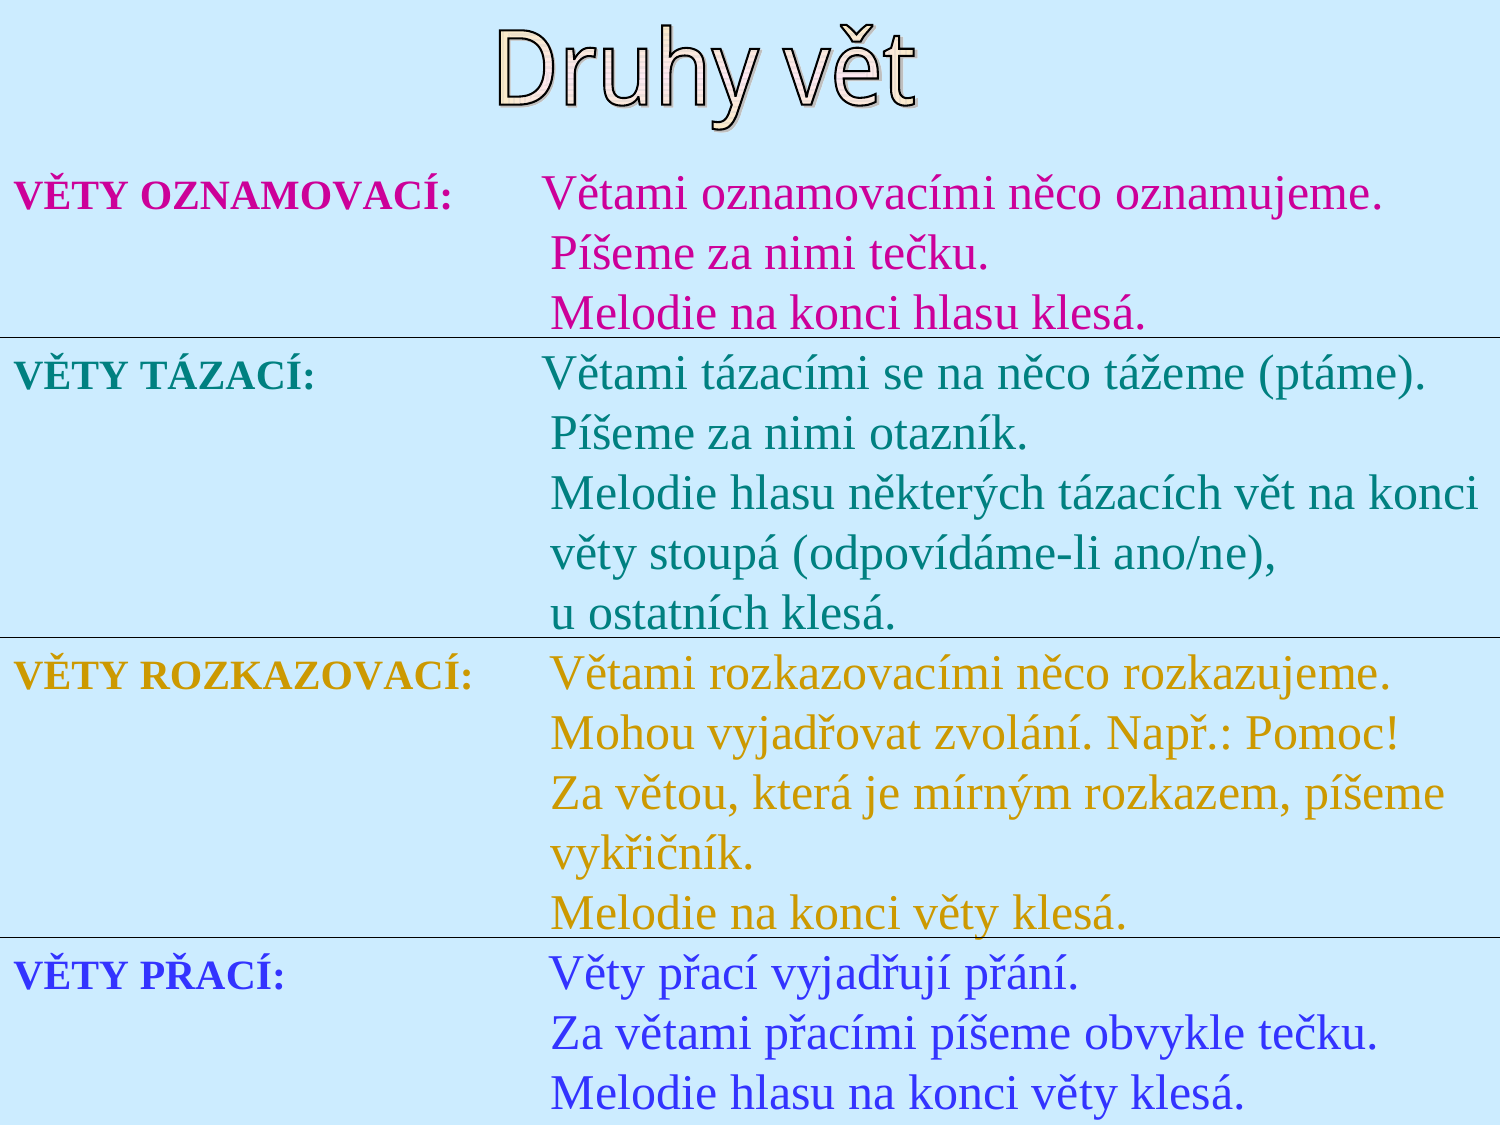

Druhy vět
VĚTY OZNAMOVACÍ: Větami oznamovacími něco oznamujeme.
 Píšeme za nimi tečku.
 Melodie na konci hlasu klesá.
VĚTY TÁZACÍ: Větami tázacími se na něco tážeme (ptáme).
 Píšeme za nimi otazník.
 Melodie hlasu některých tázacích vět na konci
 věty stoupá (odpovídáme-li ano/ne),
 u ostatních klesá.
VĚTY ROZKAZOVACÍ: Větami rozkazovacími něco rozkazujeme.
 Mohou vyjadřovat zvolání. Např.: Pomoc!
 Za větou, která je mírným rozkazem, píšeme
 vykřičník.
 Melodie na konci věty klesá.
VĚTY PŘACÍ: Věty přací vyjadřují přání.
 Za větami přacími píšeme obvykle tečku.
 Melodie hlasu na konci věty klesá.